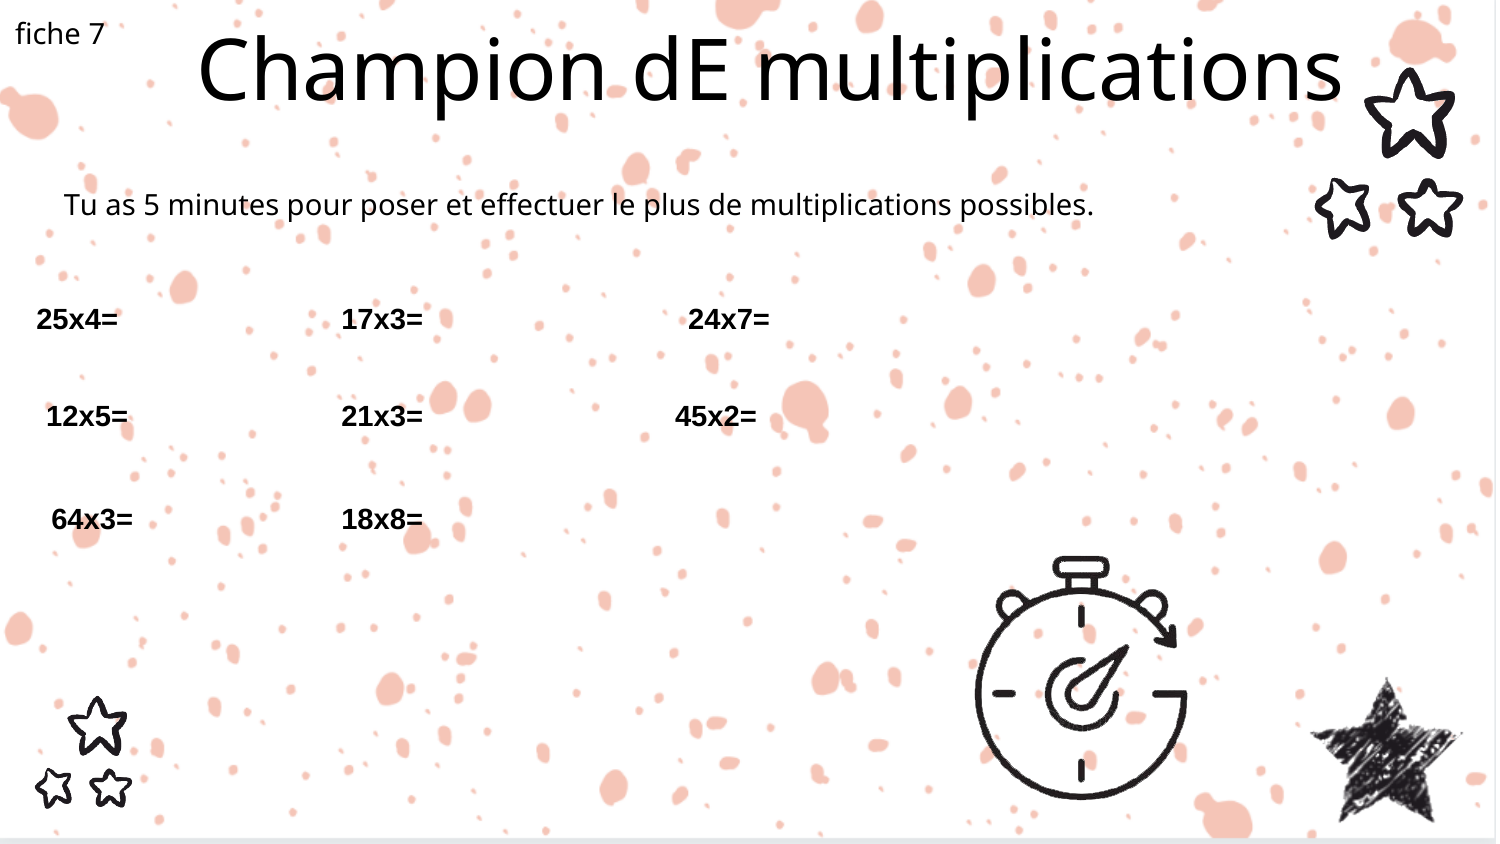

fiche 7
Champion dE multiplications
Tu as 5 minutes pour poser et effectuer le plus de multiplications possibles.
25x4=
17x3=
24x7=
12x5=
21x3=
45x2=
64x3=
18x8=